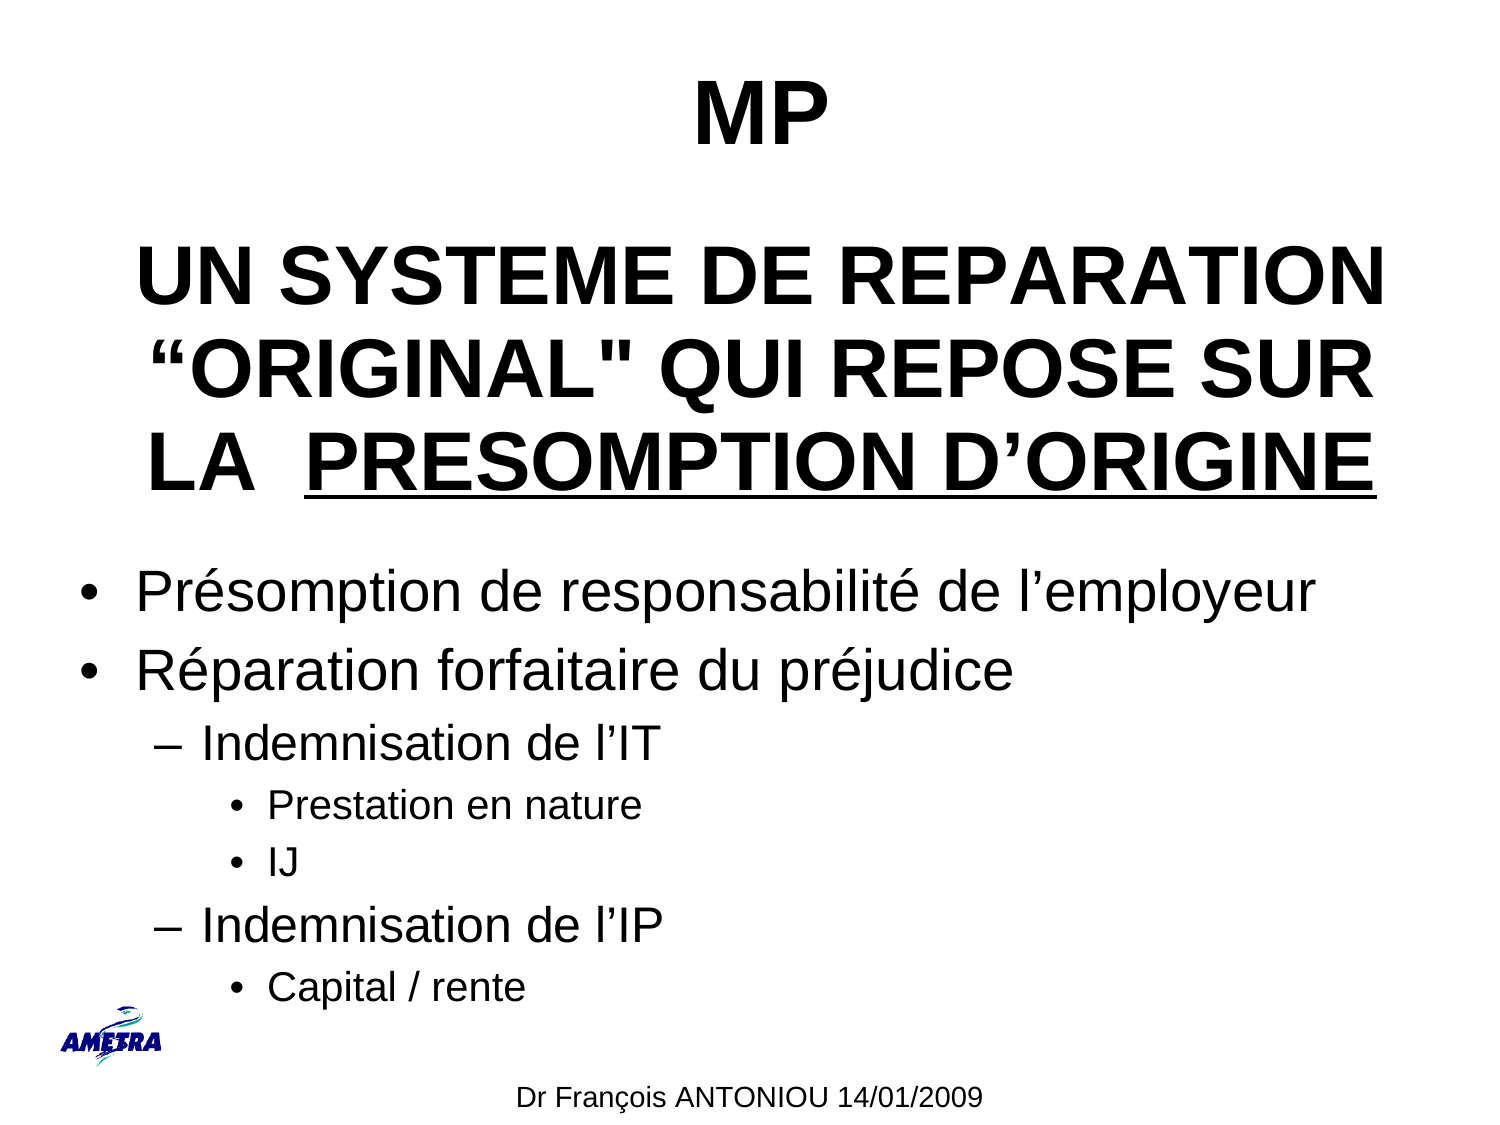

# MP UN SYSTEME DE REPARATION “ORIGINAL" QUI REPOSE SUR LA PRESOMPTION D’ORIGINE
Présomption de responsabilité de l’employeur
Réparation forfaitaire du préjudice
Indemnisation de l’IT
Prestation en nature
IJ
Indemnisation de l’IP
Capital / rente
Dr François ANTONIOU 14/01/2009